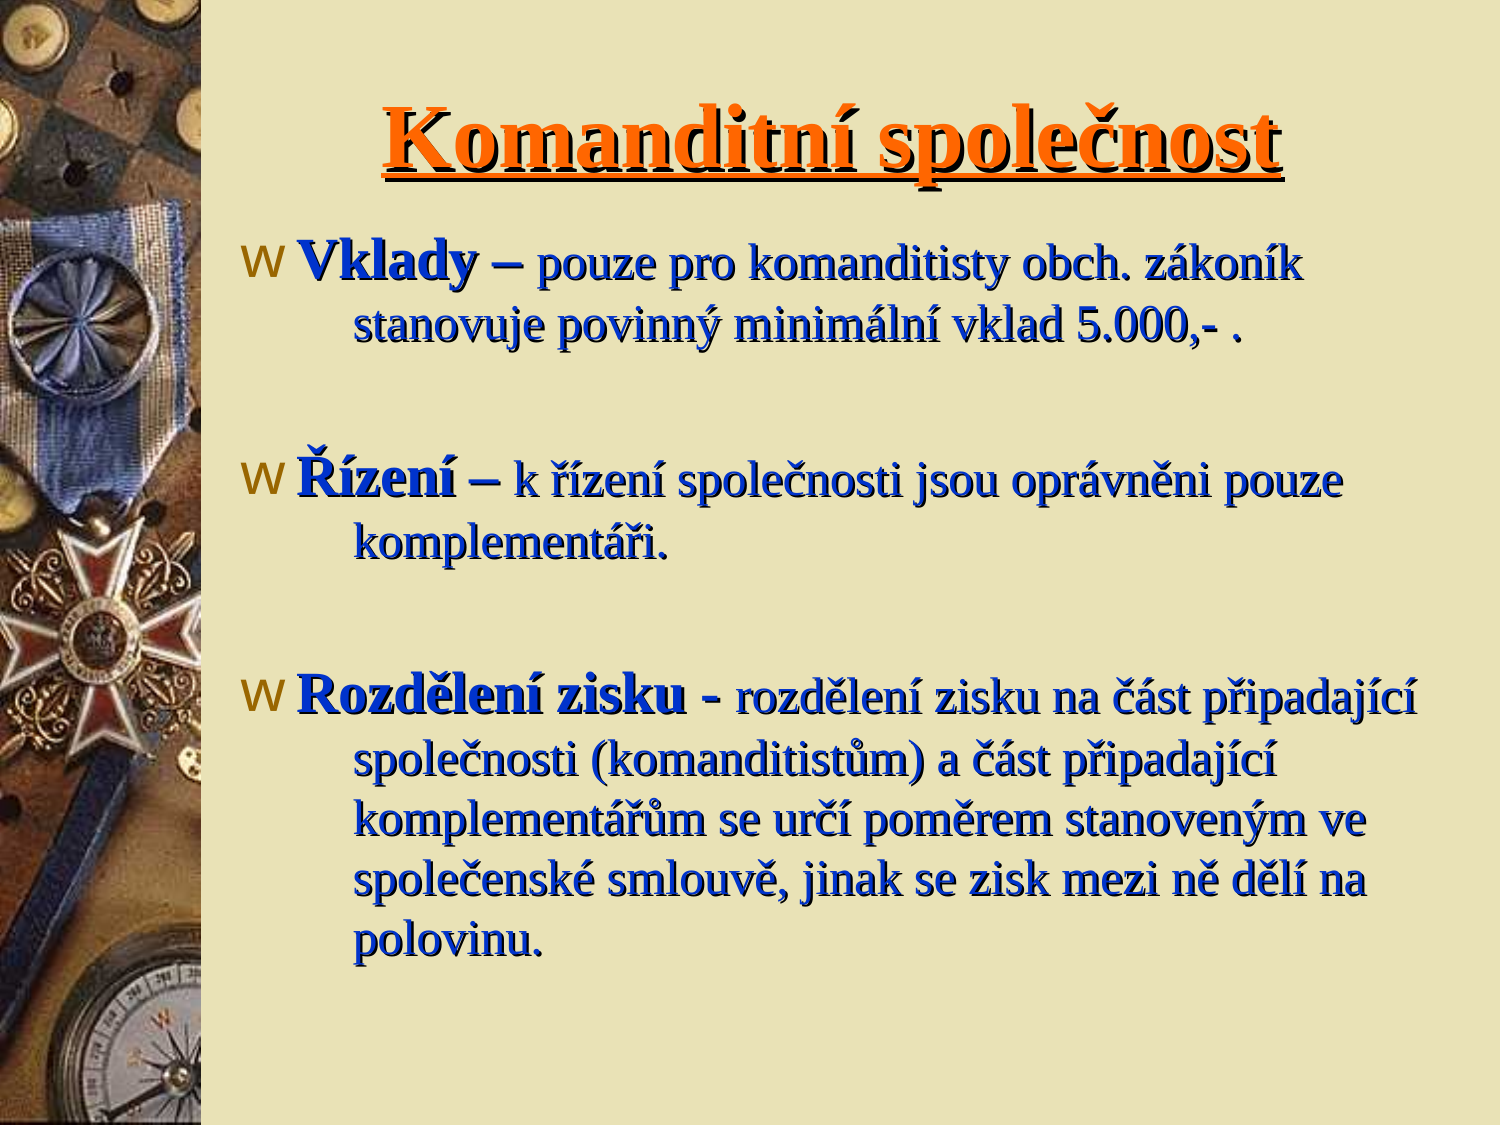

# Komanditní společnost
Vklady – pouze pro komanditisty obch. zákoník stanovuje povinný minimální vklad 5.000,- .
Řízení – k řízení společnosti jsou oprávněni pouze komplementáři.
Rozdělení zisku - rozdělení zisku na část připadající společnosti (komanditistům) a část připadající komplementářům se určí poměrem stanoveným ve společenské smlouvě, jinak se zisk mezi ně dělí na polovinu.